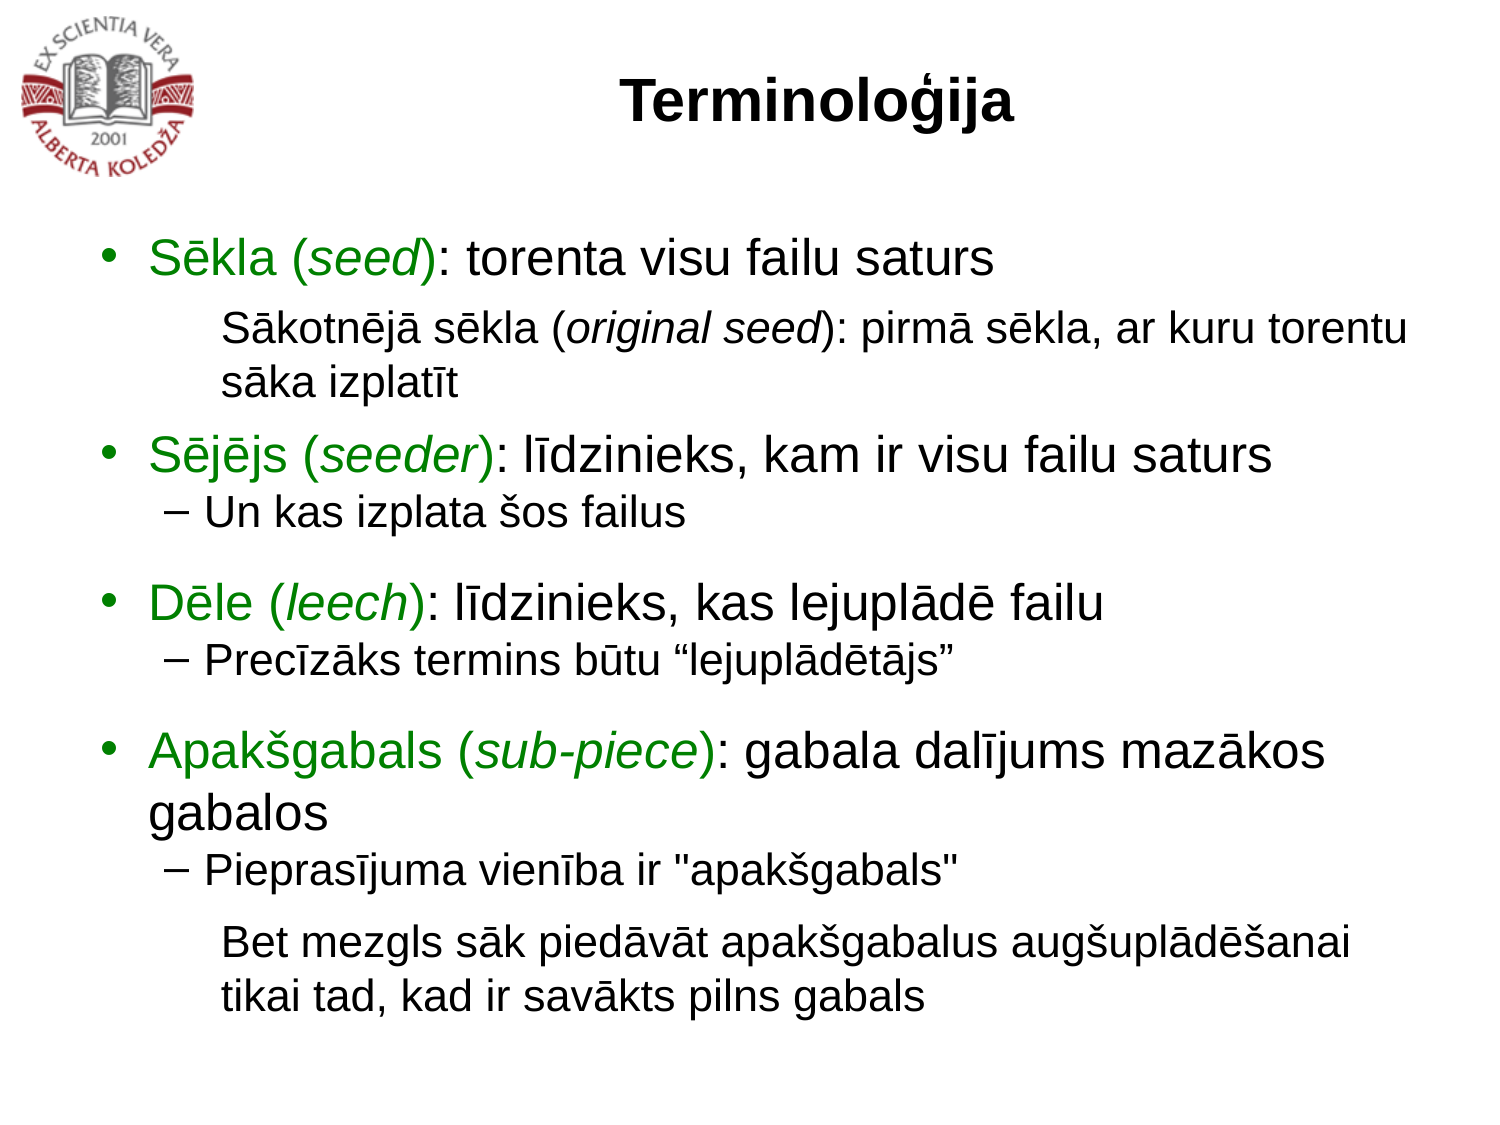

# Terminoloģija
Sēkla (seed): torenta visu failu saturs
Sākotnējā sēkla (original seed): pirmā sēkla, ar kuru torentu sāka izplatīt
Sējējs (seeder): līdzinieks, kam ir visu failu saturs
Un kas izplata šos failus
Dēle (leech): līdzinieks, kas lejuplādē failu
Precīzāks termins būtu “lejuplādētājs”
Apakšgabals (sub-piece): gabala dalījums mazākos gabalos
Pieprasījuma vienība ir "apakšgabals"
Bet mezgls sāk piedāvāt apakšgabalus augšuplādēšanai tikai tad, kad ir savākts pilns gabals